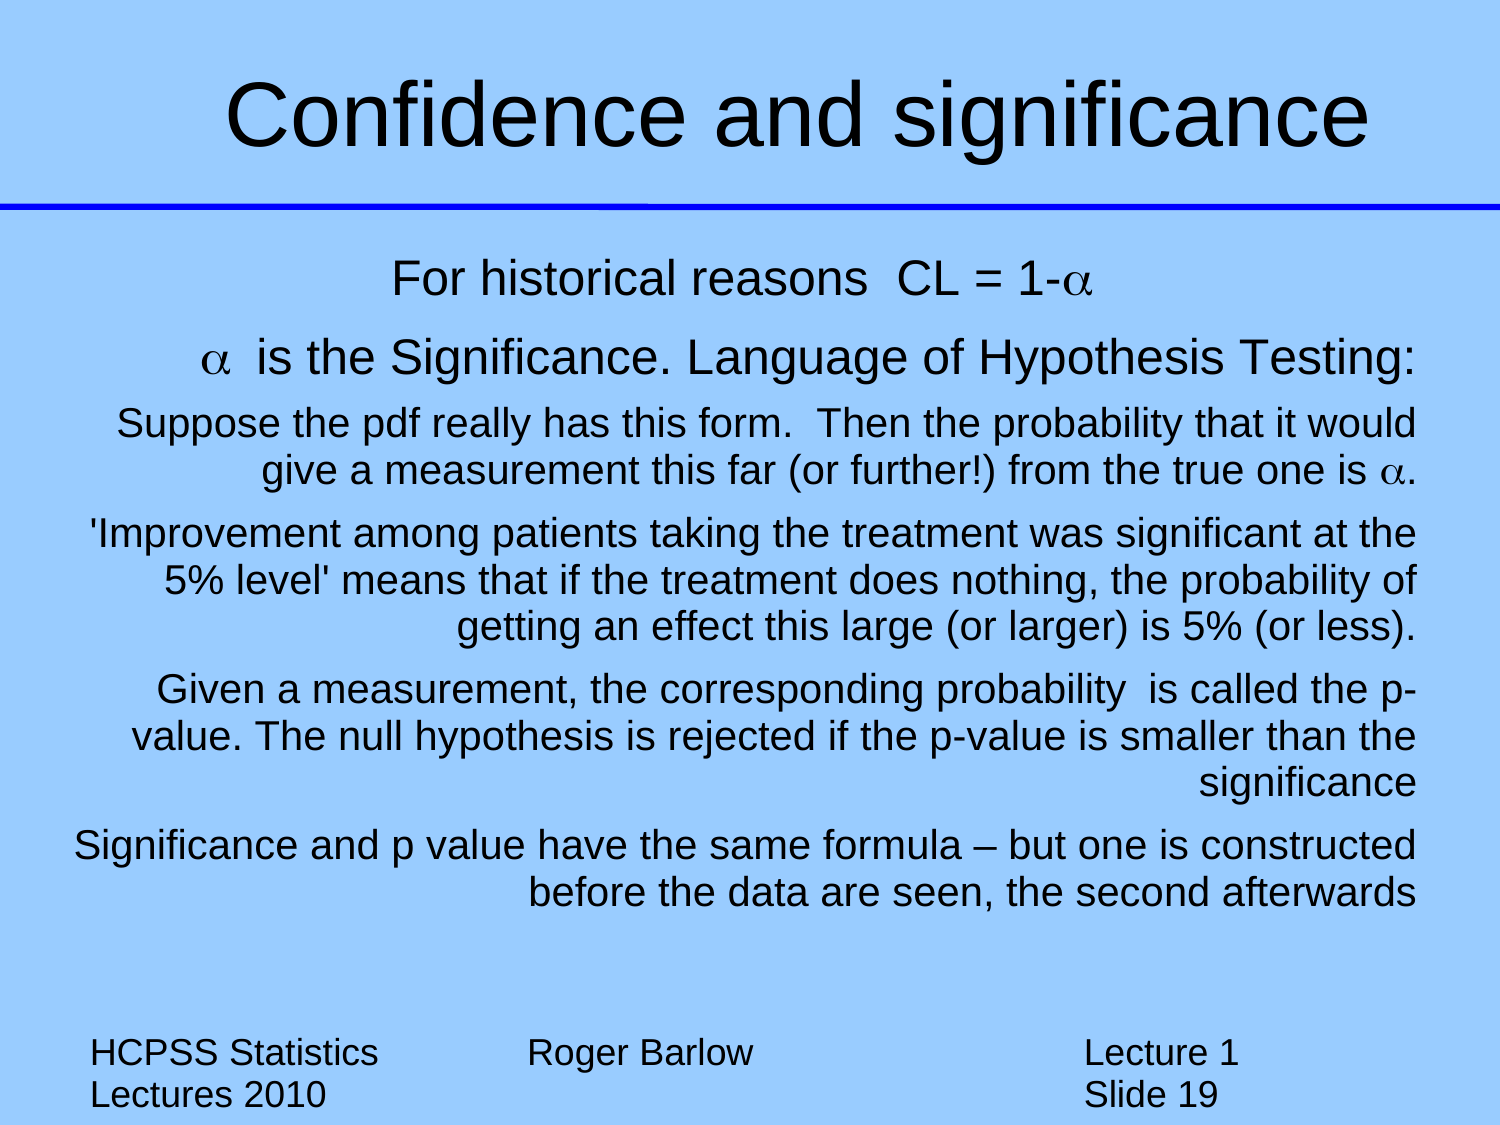

# Confidence and significance
For historical reasons CL = 1-
is the Significance. Language of Hypothesis Testing:
Suppose the pdf really has this form. Then the probability that it would give a measurement this far (or further!) from the true one is .
'Improvement among patients taking the treatment was significant at the 5% level' means that if the treatment does nothing, the probability of getting an effect this large (or larger) is 5% (or less).
Given a measurement, the corresponding probabilityis called the p-value. The null hypothesis is rejected if the p-value is smaller than the significance
Significance and p value have the same formula – but one is constructed before the data are seen, the second afterwards
19